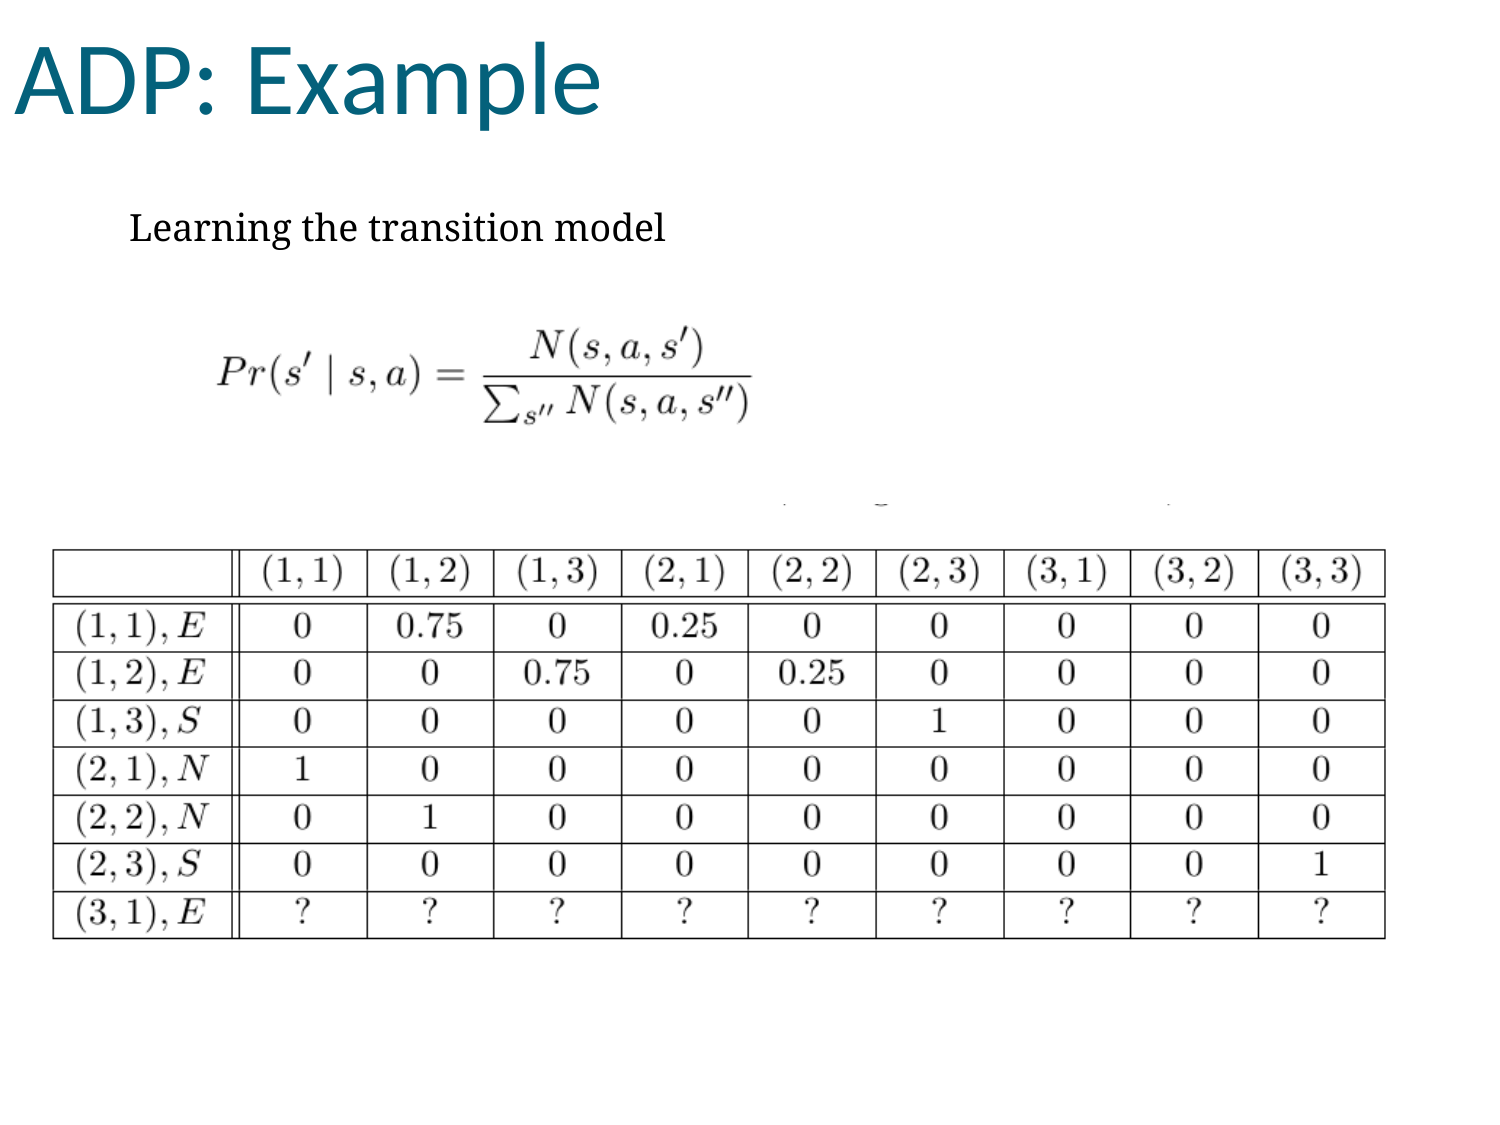

# ADP: Example
Learning the transition model